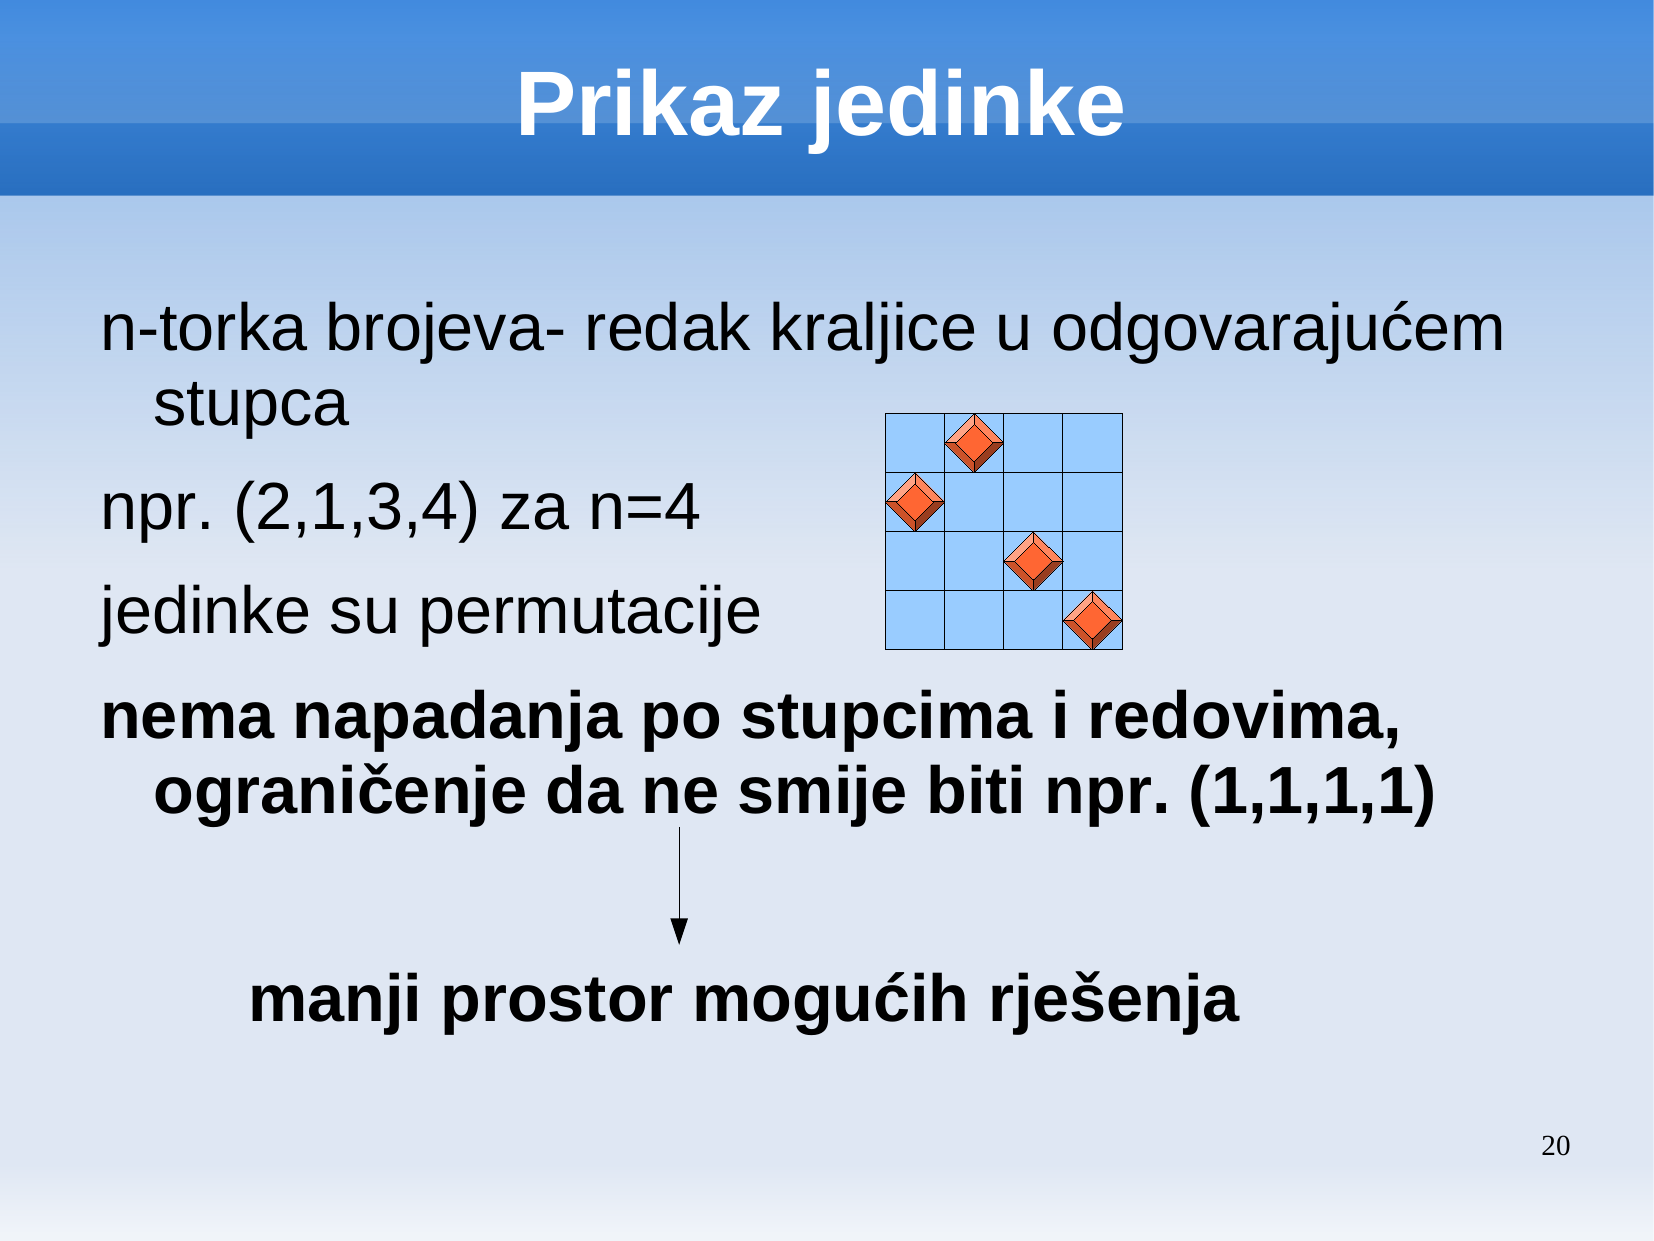

# Prikaz jedinke
n-torka brojeva- redak kraljice u odgovarajućem stupca
npr. (2,1,3,4) za n=4
jedinke su permutacije
nema napadanja po stupcima i redovima, ograničenje da ne smije biti npr. (1,1,1,1)
 manji prostor mogućih rješenja
20